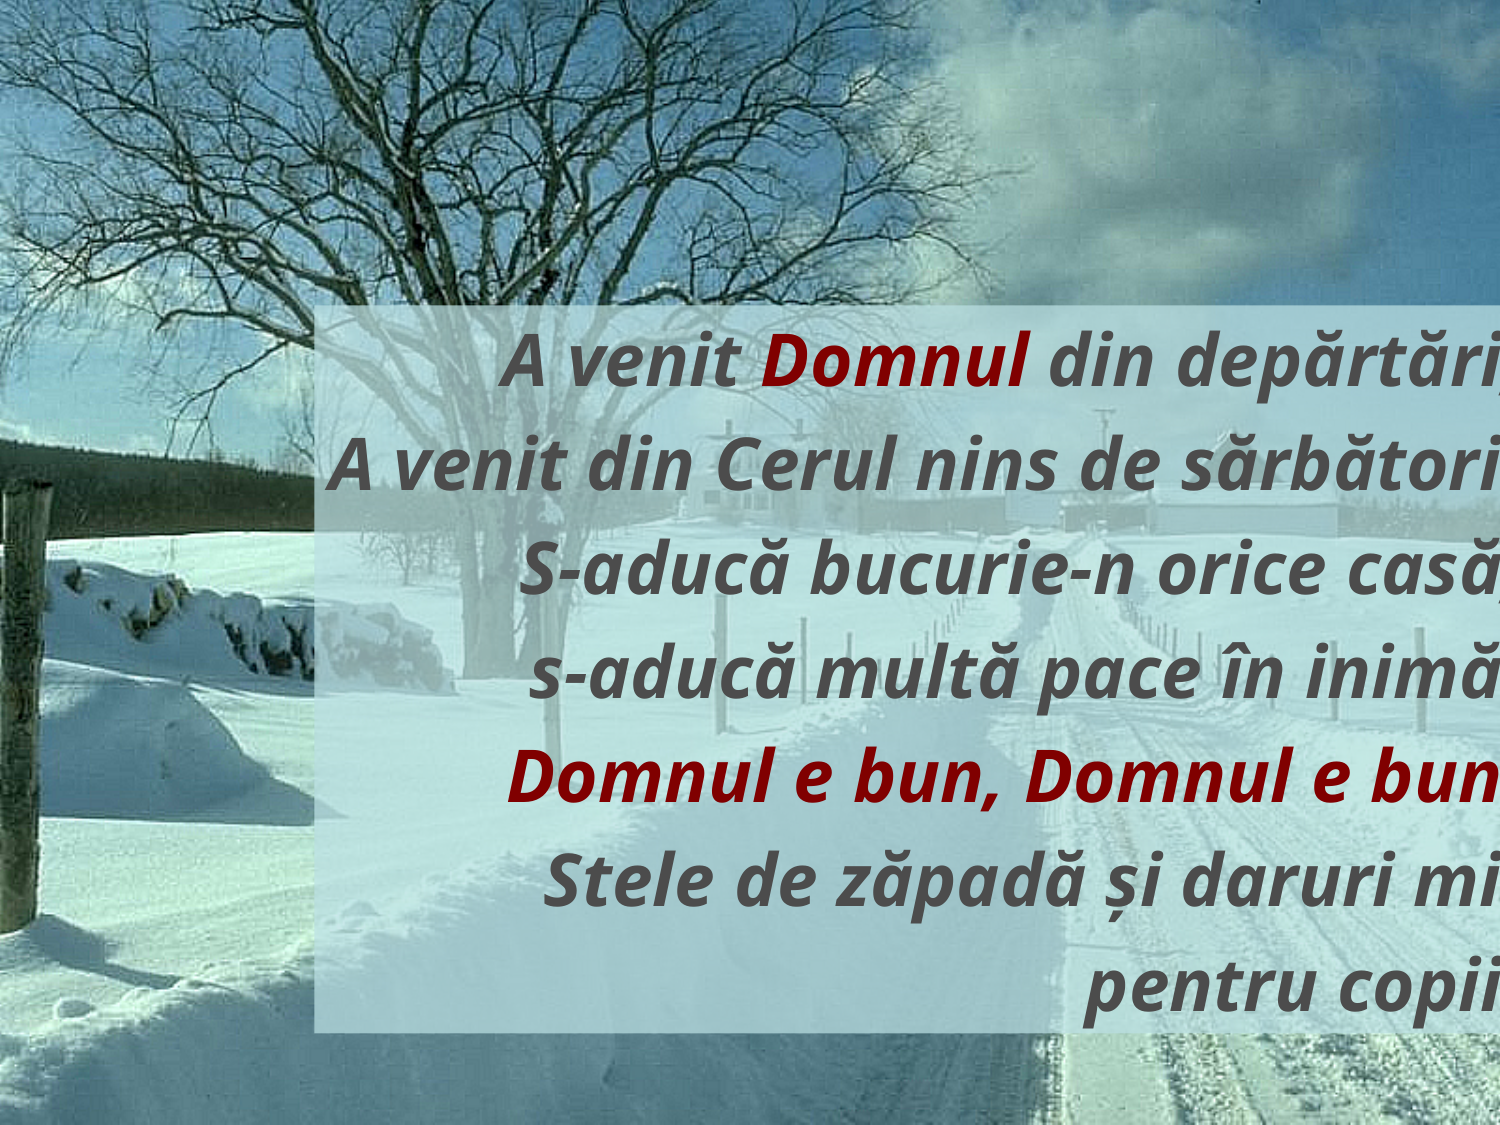

A venit Domnul din depărtări,
A venit din Cerul nins de sărbători!
S-aducă bucurie-n orice casă,
s-aducă multă pace în inimă.
Domnul e bun, Domnul e bun!
Stele de zăpadă şi daruri mii
pentru copii!